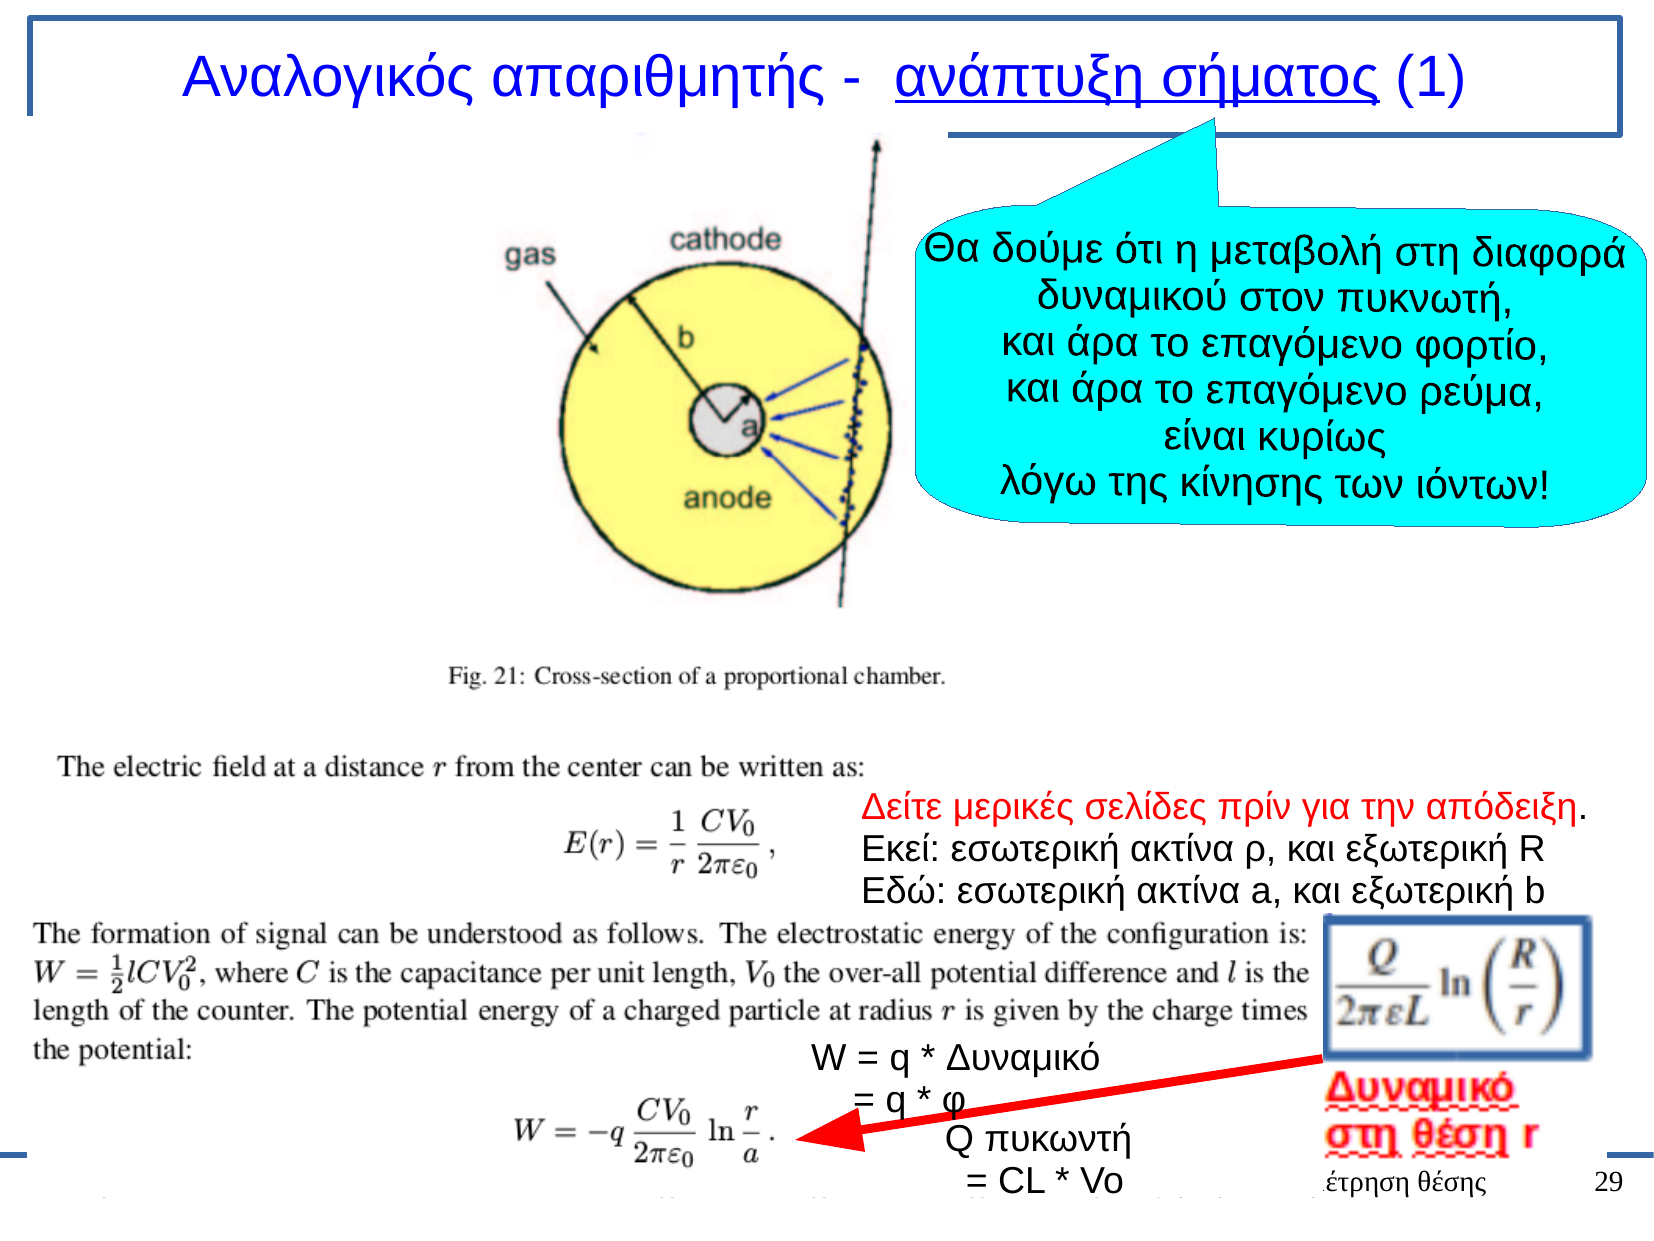

# Αναλογικός απαριθμητής - ανάπτυξη σήματος (1)
Θα δούμε ότι η μεταβολή στη διαφορά
δυναμικού στον πυκνωτή,
και άρα το επαγόμενο φορτίο,
και άρα το επαγόμενο ρεύμα,
είναι κυρίως
λόγω της κίνησης των ιόντων!
Δείτε μερικές σελίδες πρίν για την απόδειξη.
Εκεί: εσωτερική ακτίνα ρ, και εξωτερική R
Εδώ: εσωτερική ακτίνα a, και εξωτερική b
W = q * Δυναμικό
 = q * φ
Q πυκωντή
 = CL * Vo
Κ. Κορδάς - Α.Π.Θ
Επιταχυντές & Ανιχνευτές - Ανιχνευτές αερίου γεμίσματος - μέτρηση θέσης
29